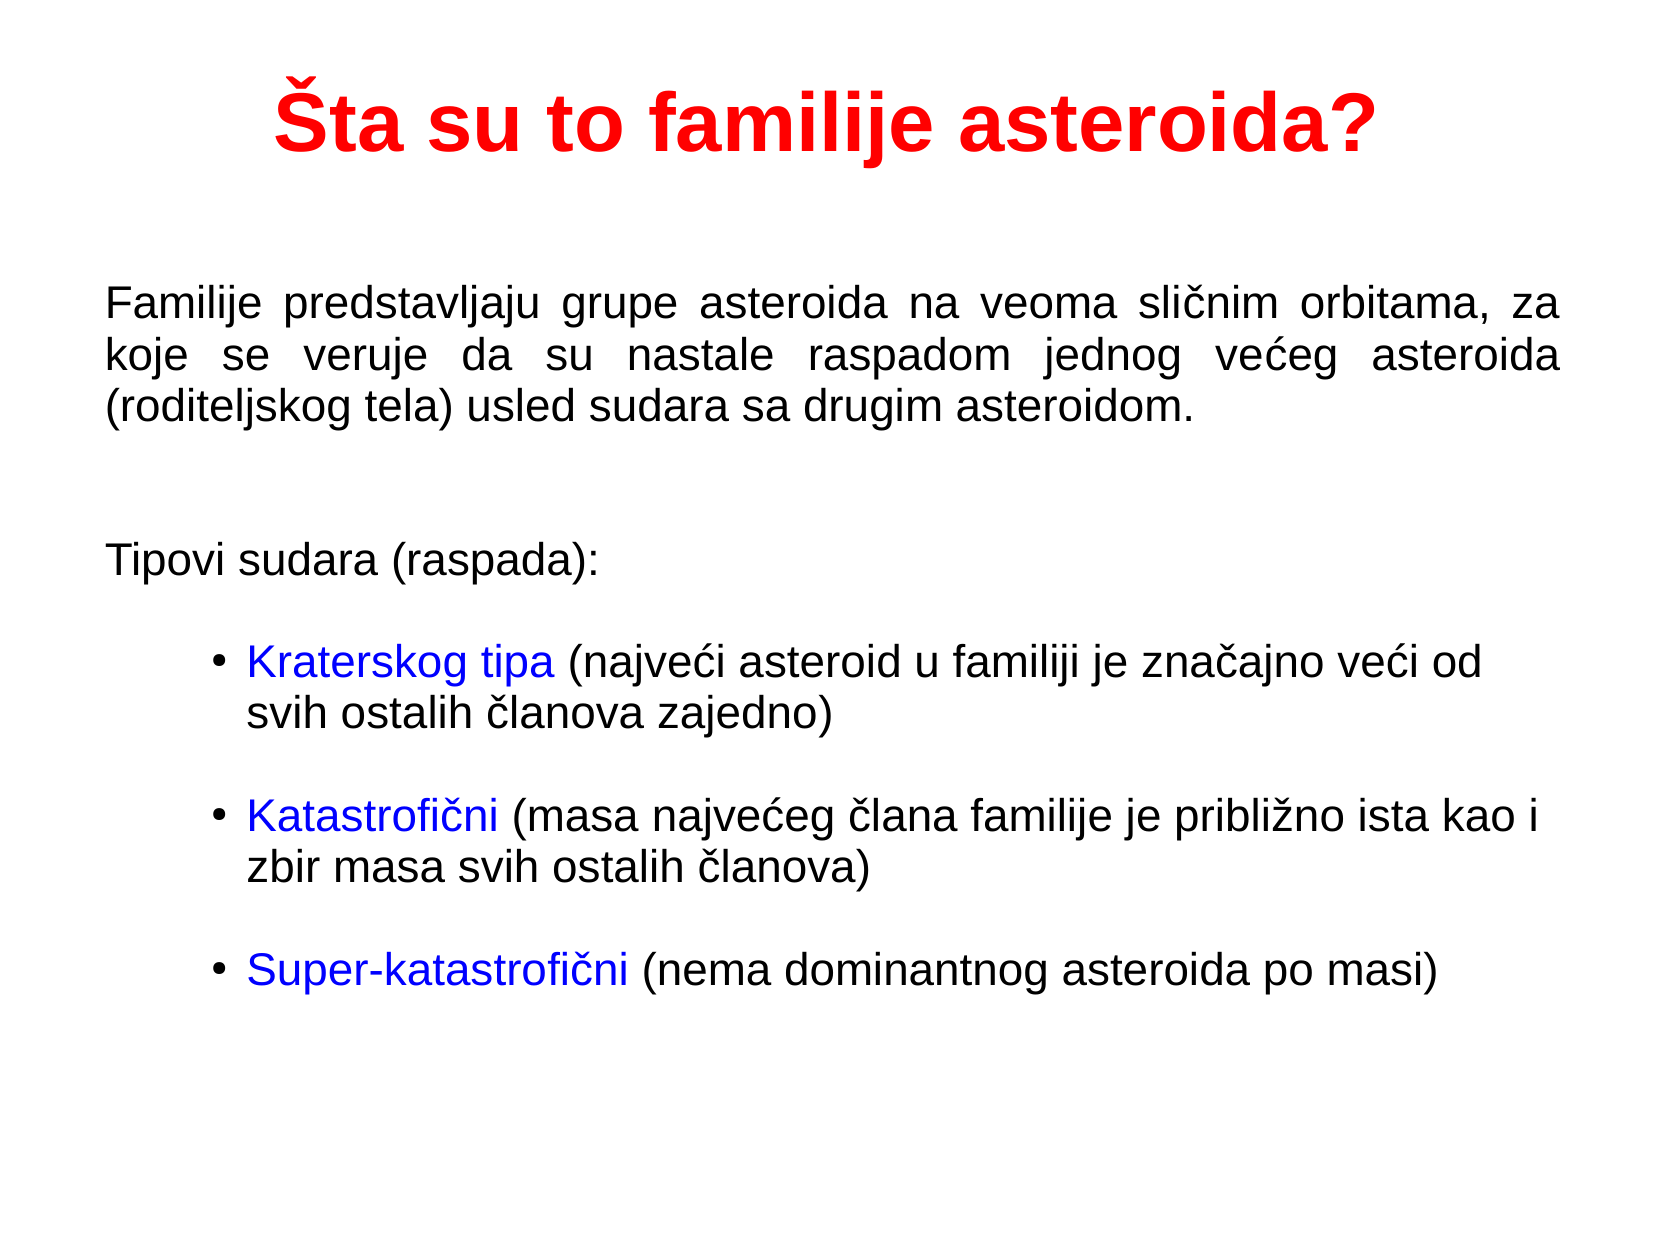

# Šta su to familije asteroida?
Familije predstavljaju grupe asteroida na veoma sličnim orbitama, za koje se veruje da su nastale raspadom jednog većeg asteroida (roditeljskog tela) usled sudara sa drugim asteroidom.
Tipovi sudara (raspada):
Kraterskog tipa (najveći asteroid u familiji je značajno veći od svih ostalih članova zajedno)
Katastrofični (masa najvećeg člana familije je približno ista kao i zbir masa svih ostalih članova)
Super-katastrofični (nema dominantnog asteroida po masi)